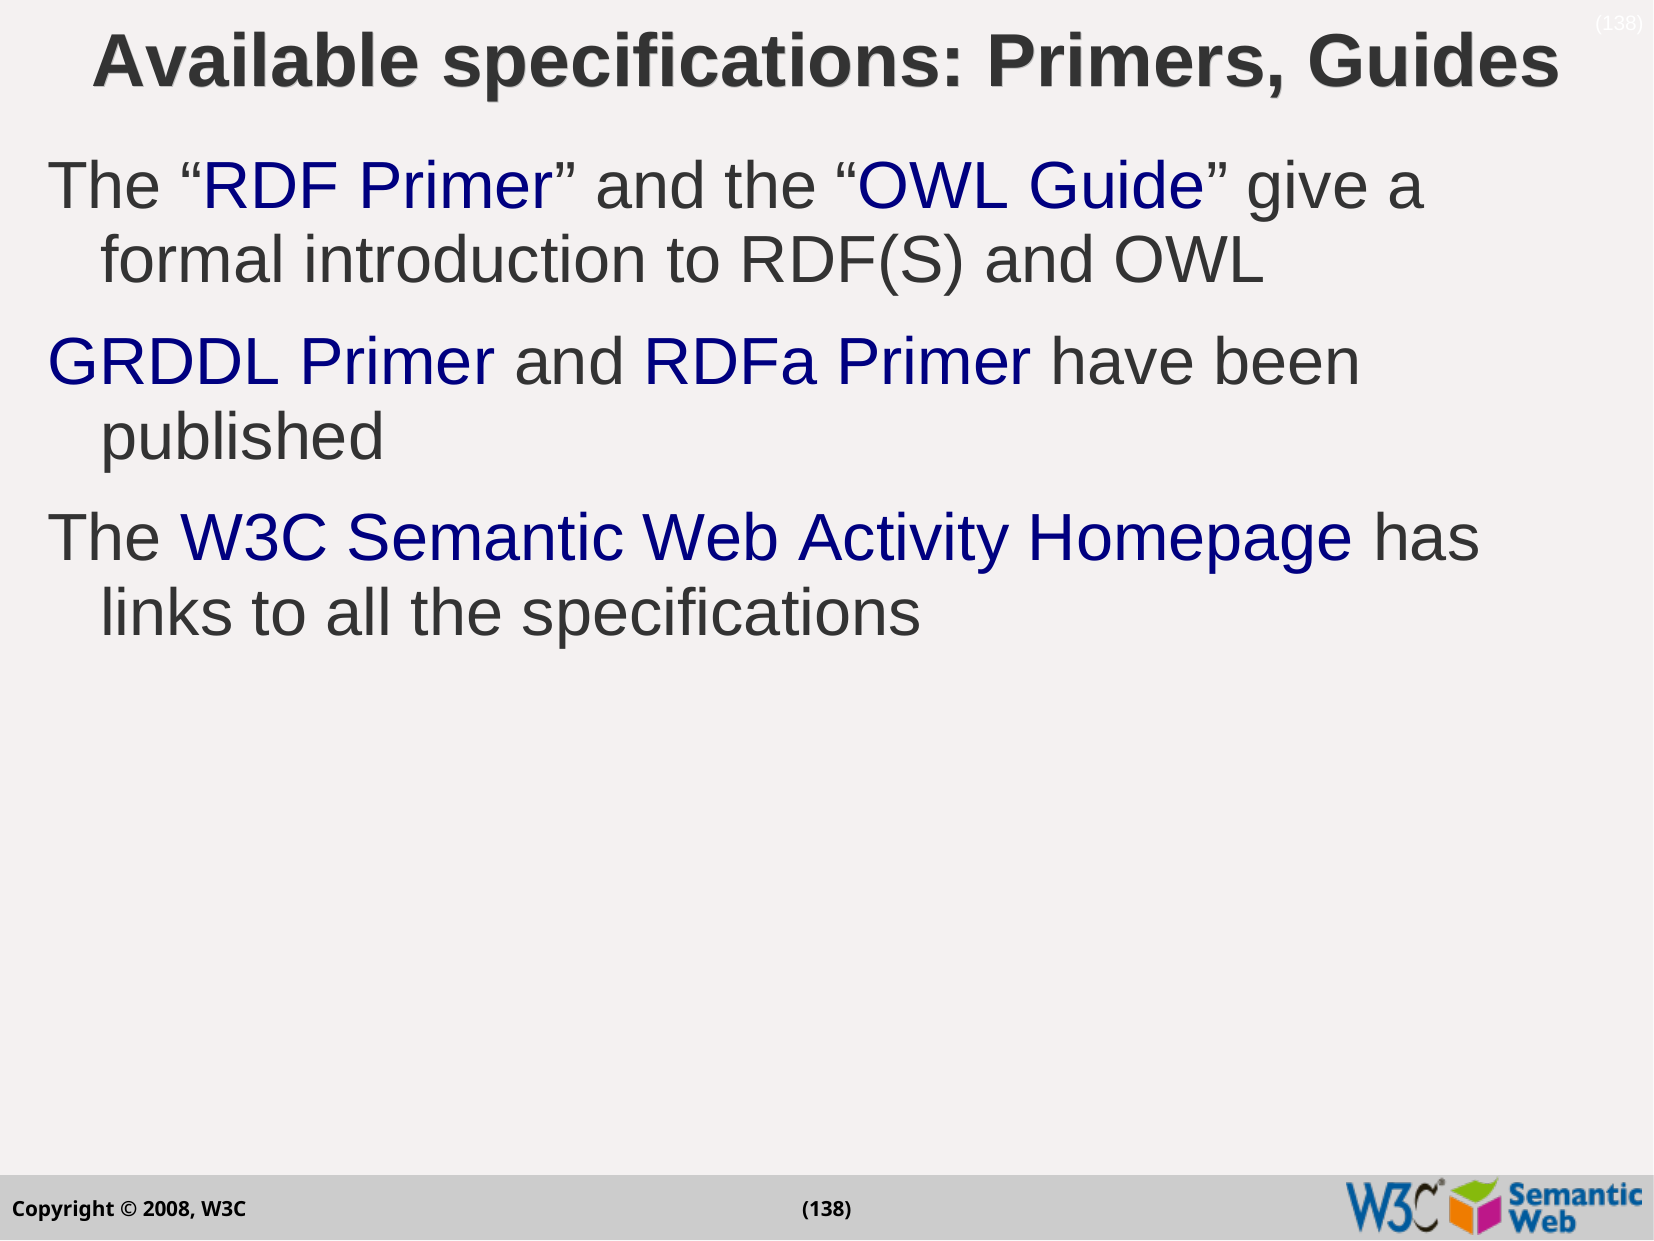

# Available specifications: Primers, Guides
The “RDF Primer” and the “OWL Guide” give a formal introduction to RDF(S) and OWL
GRDDL Primer and RDFa Primer have been published
The W3C Semantic Web Activity Homepage has links to all the specifications